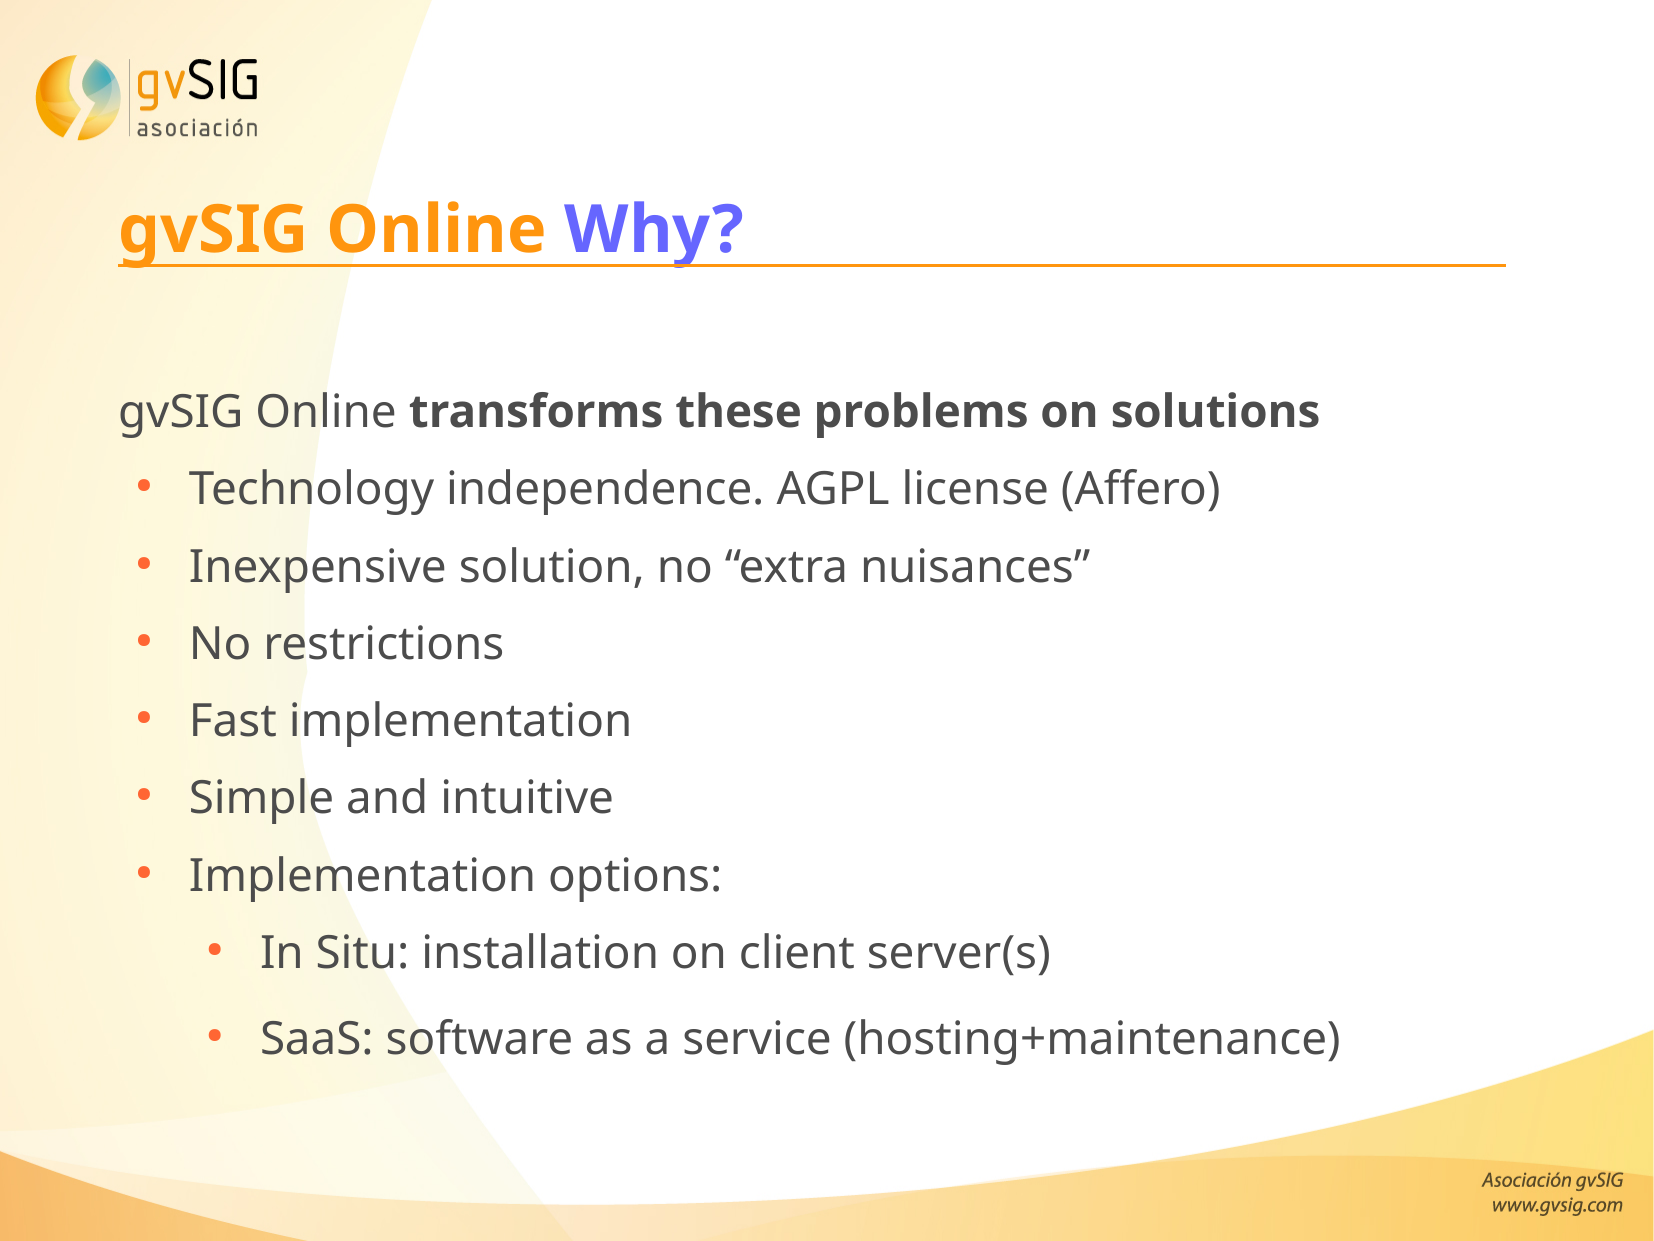

# gvSIG Online Why?
gvSIG Online transforms these problems on solutions
Technology independence. AGPL license (Affero)
Inexpensive solution, no “extra nuisances”
No restrictions
Fast implementation
Simple and intuitive
Implementation options:
In Situ: installation on client server(s)
SaaS: software as a service (hosting+maintenance)